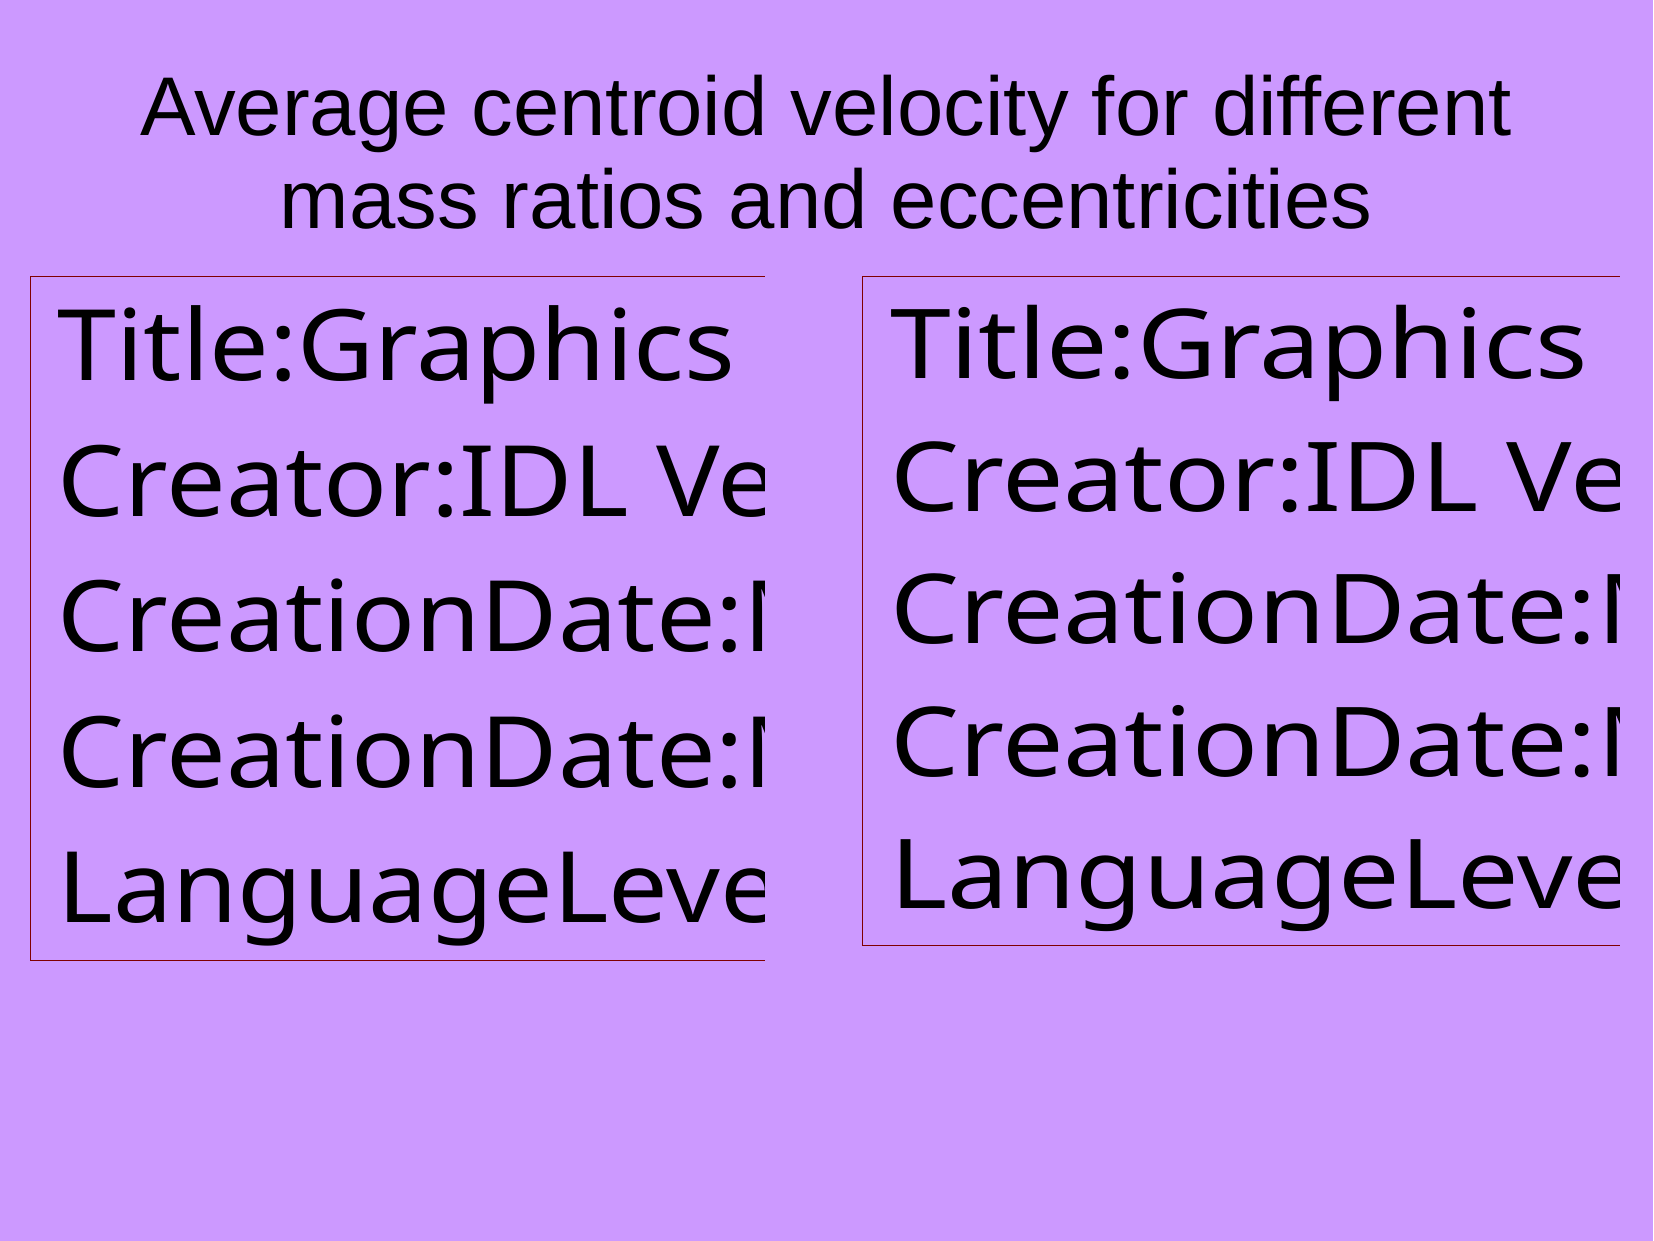

# Average centroid velocity for different mass ratios and eccentricities